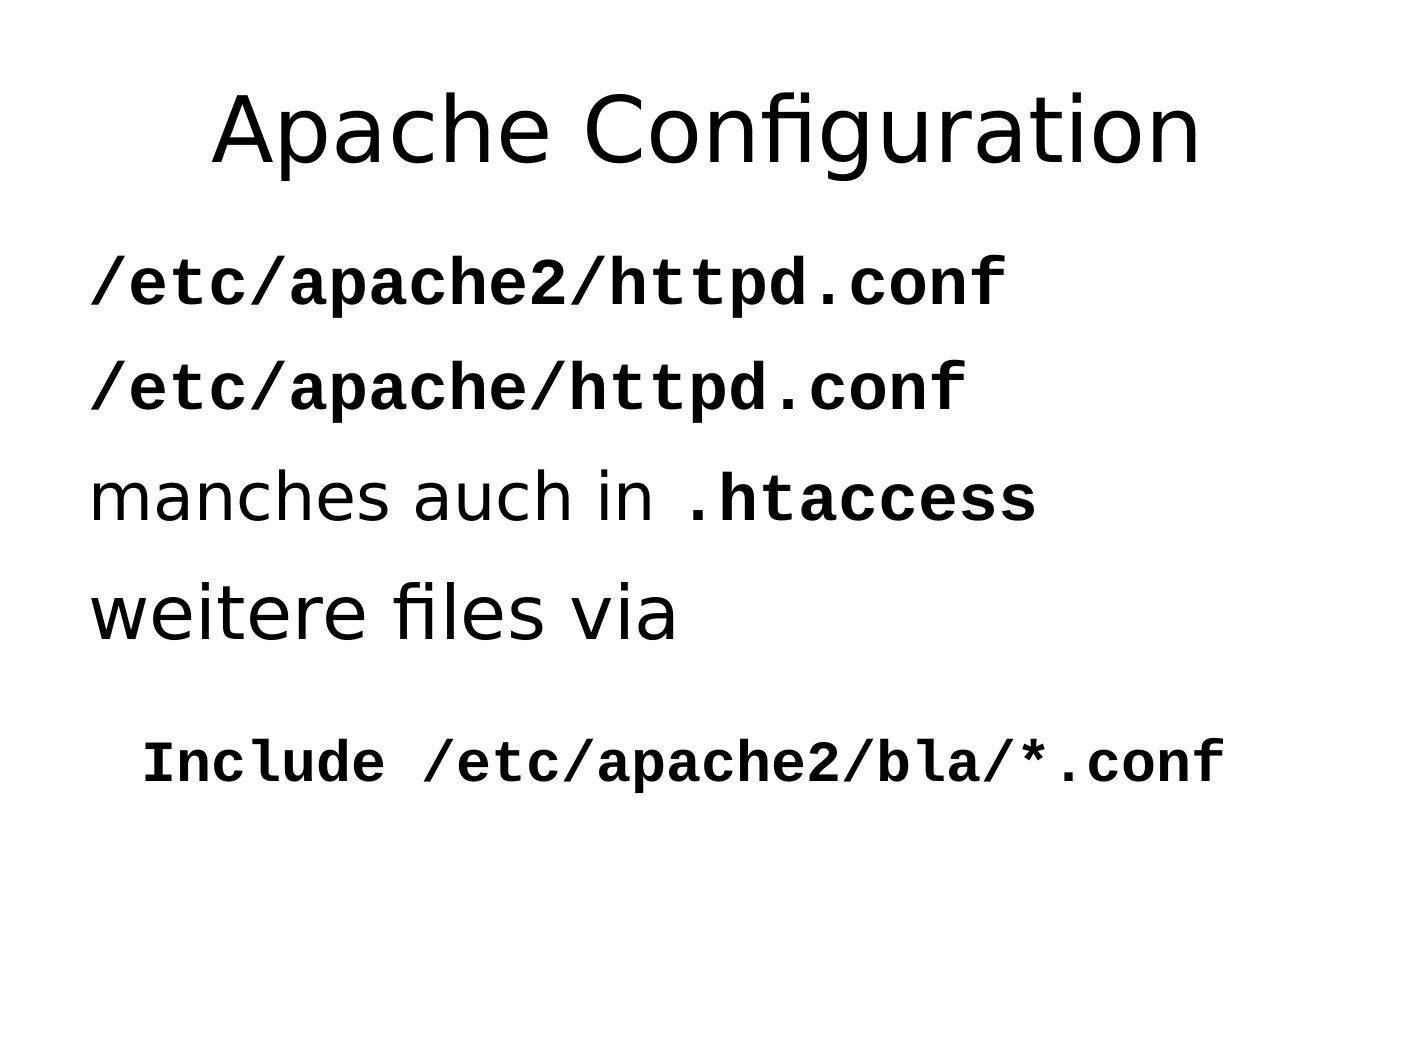

# Apache Configuration
/etc/apache2/httpd.conf
/etc/apache/httpd.conf
manches auch in .htaccess
weitere files via
Include /etc/apache2/bla/*.conf